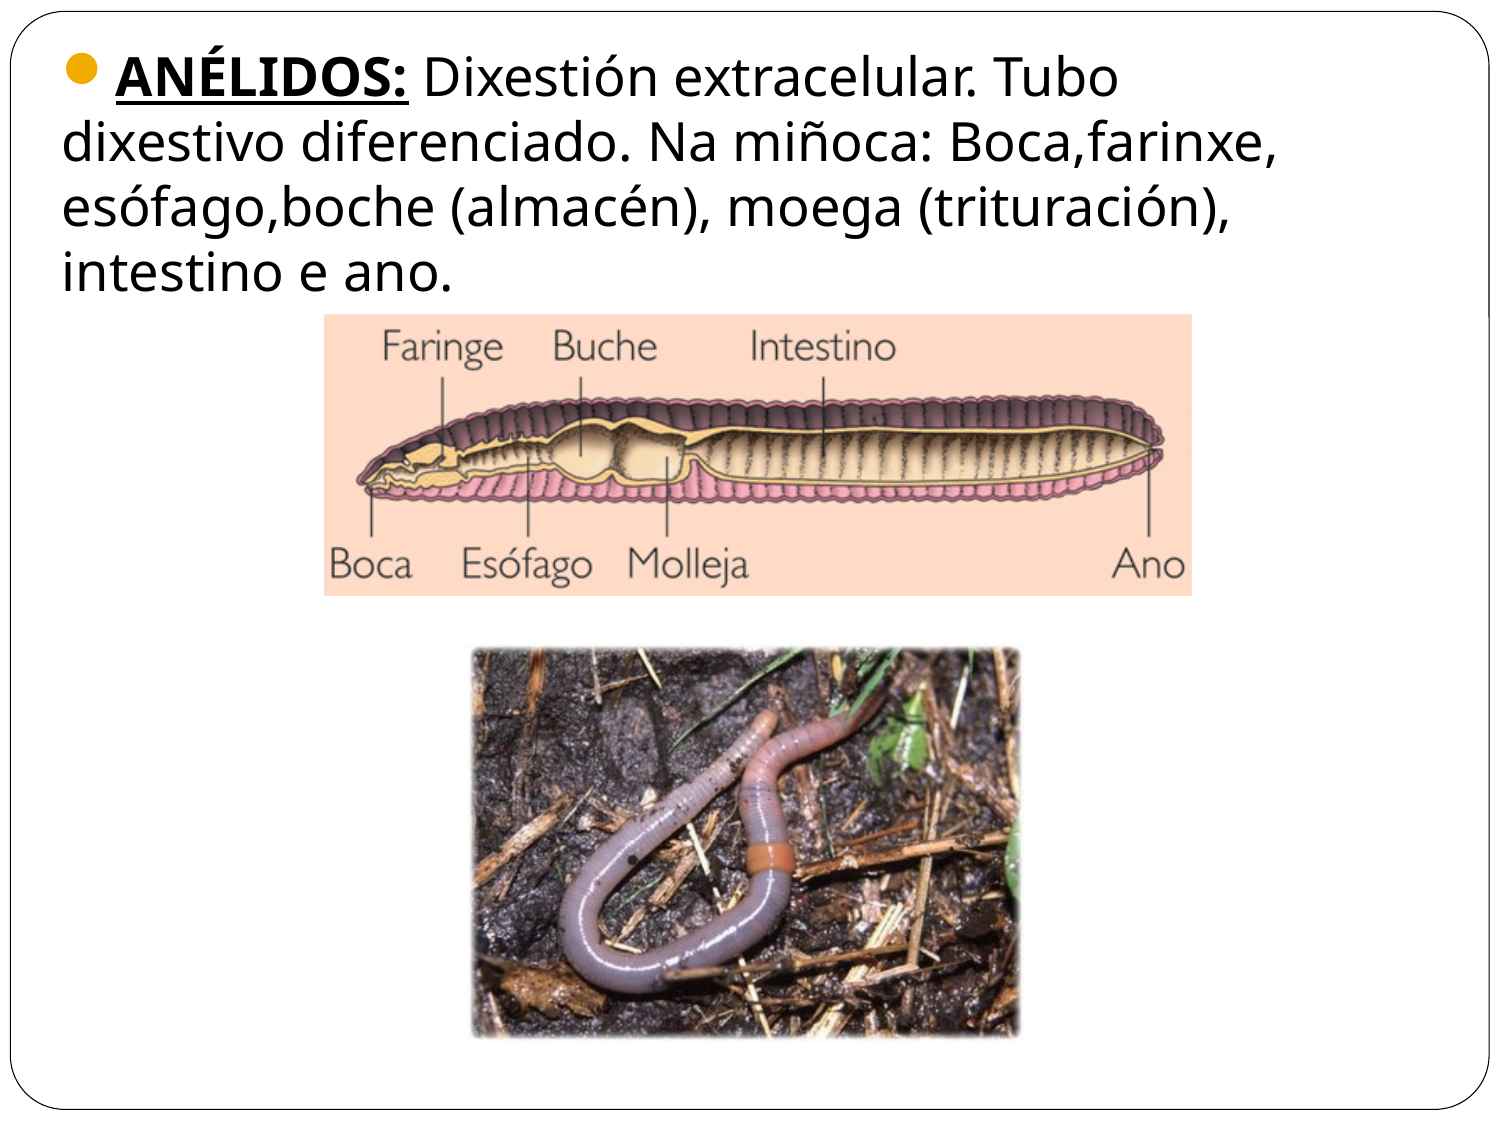

ANÉLIDOS: Dixestión extracelular. Tubo dixestivo diferenciado. Na miñoca: Boca,farinxe, esófago,boche (almacén), moega (trituración), intestino e ano.